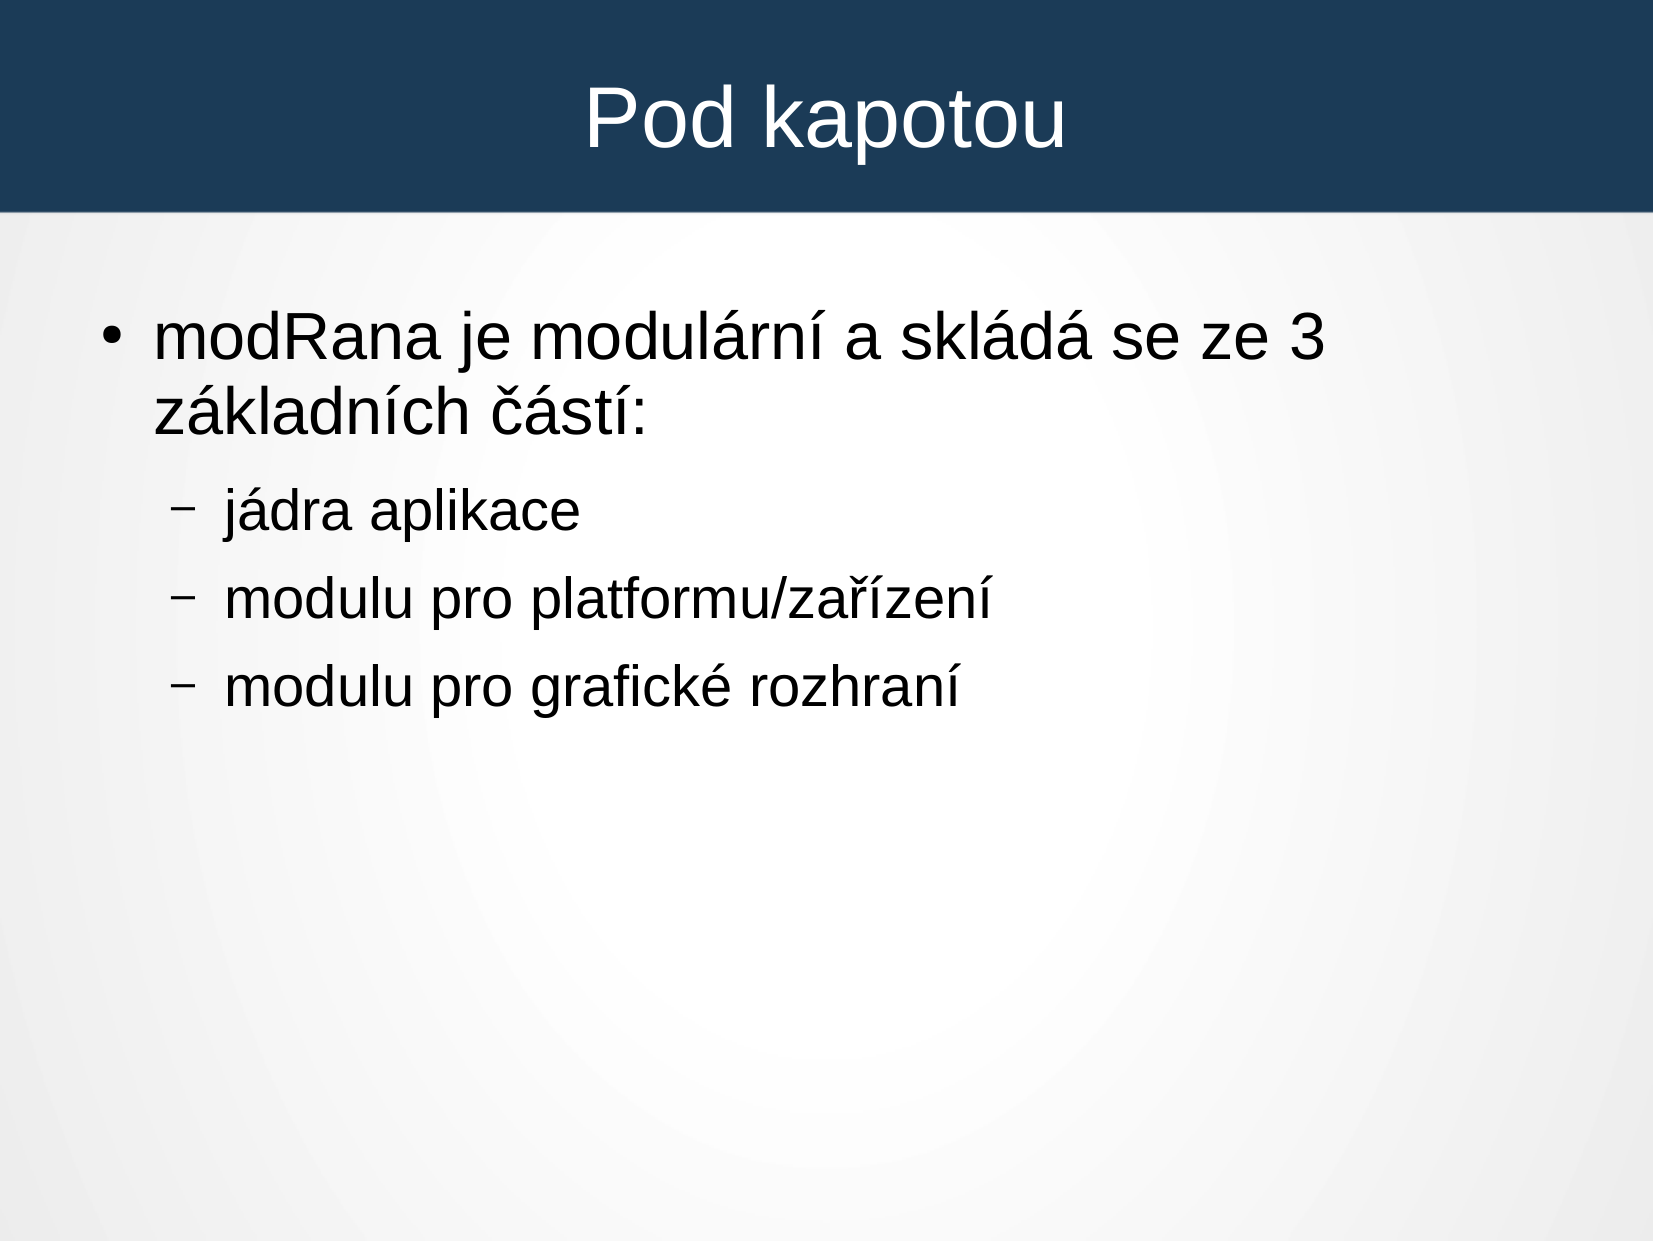

# Pod kapotou
modRana je modulární a skládá se ze 3 základních částí:
jádra aplikace
modulu pro platformu/zařízení
modulu pro grafické rozhraní
14